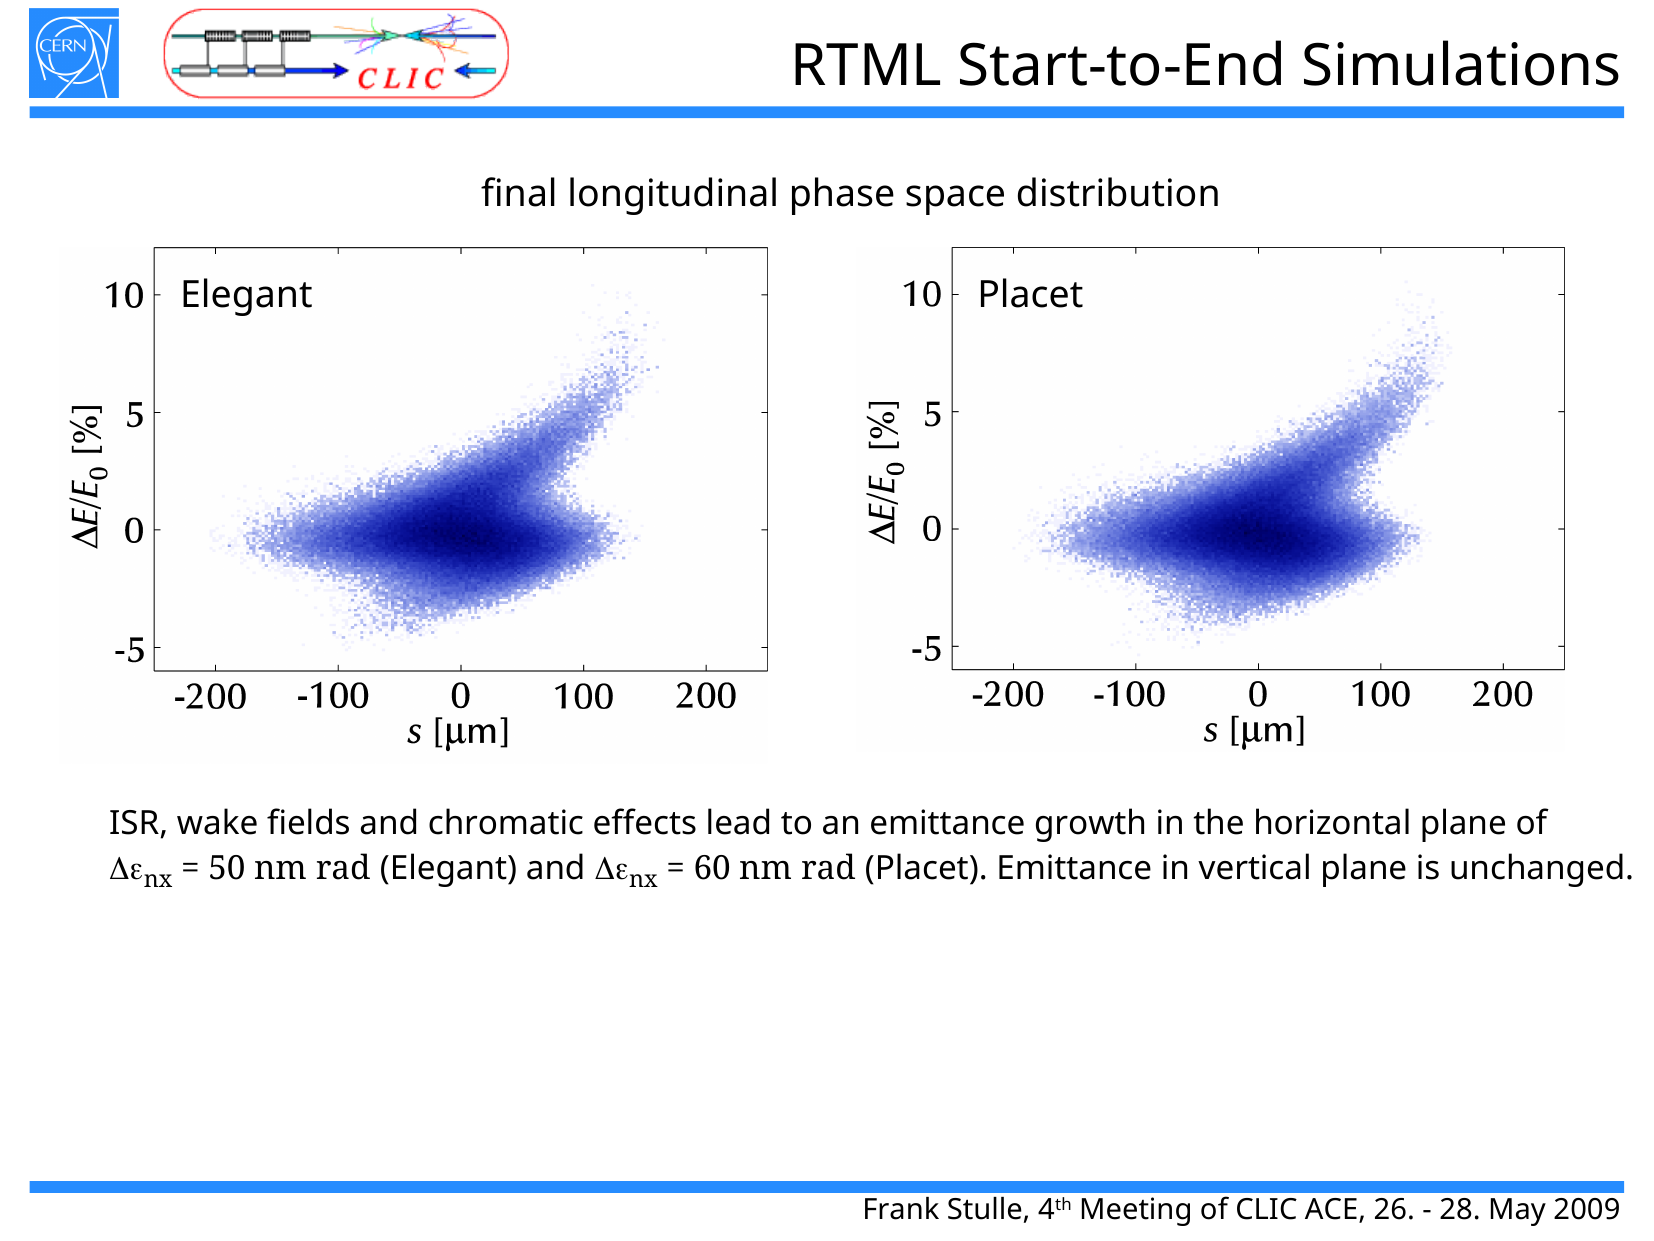

# RTML Start-to-End Simulations
final longitudinal phase space distribution
Elegant
Placet
ISR, wake fields and chromatic effects lead to an emittance growth in the horizontal plane of
Denx = 50 nm rad (Elegant) and Denx = 60 nm rad (Placet). Emittance in vertical plane is unchanged.